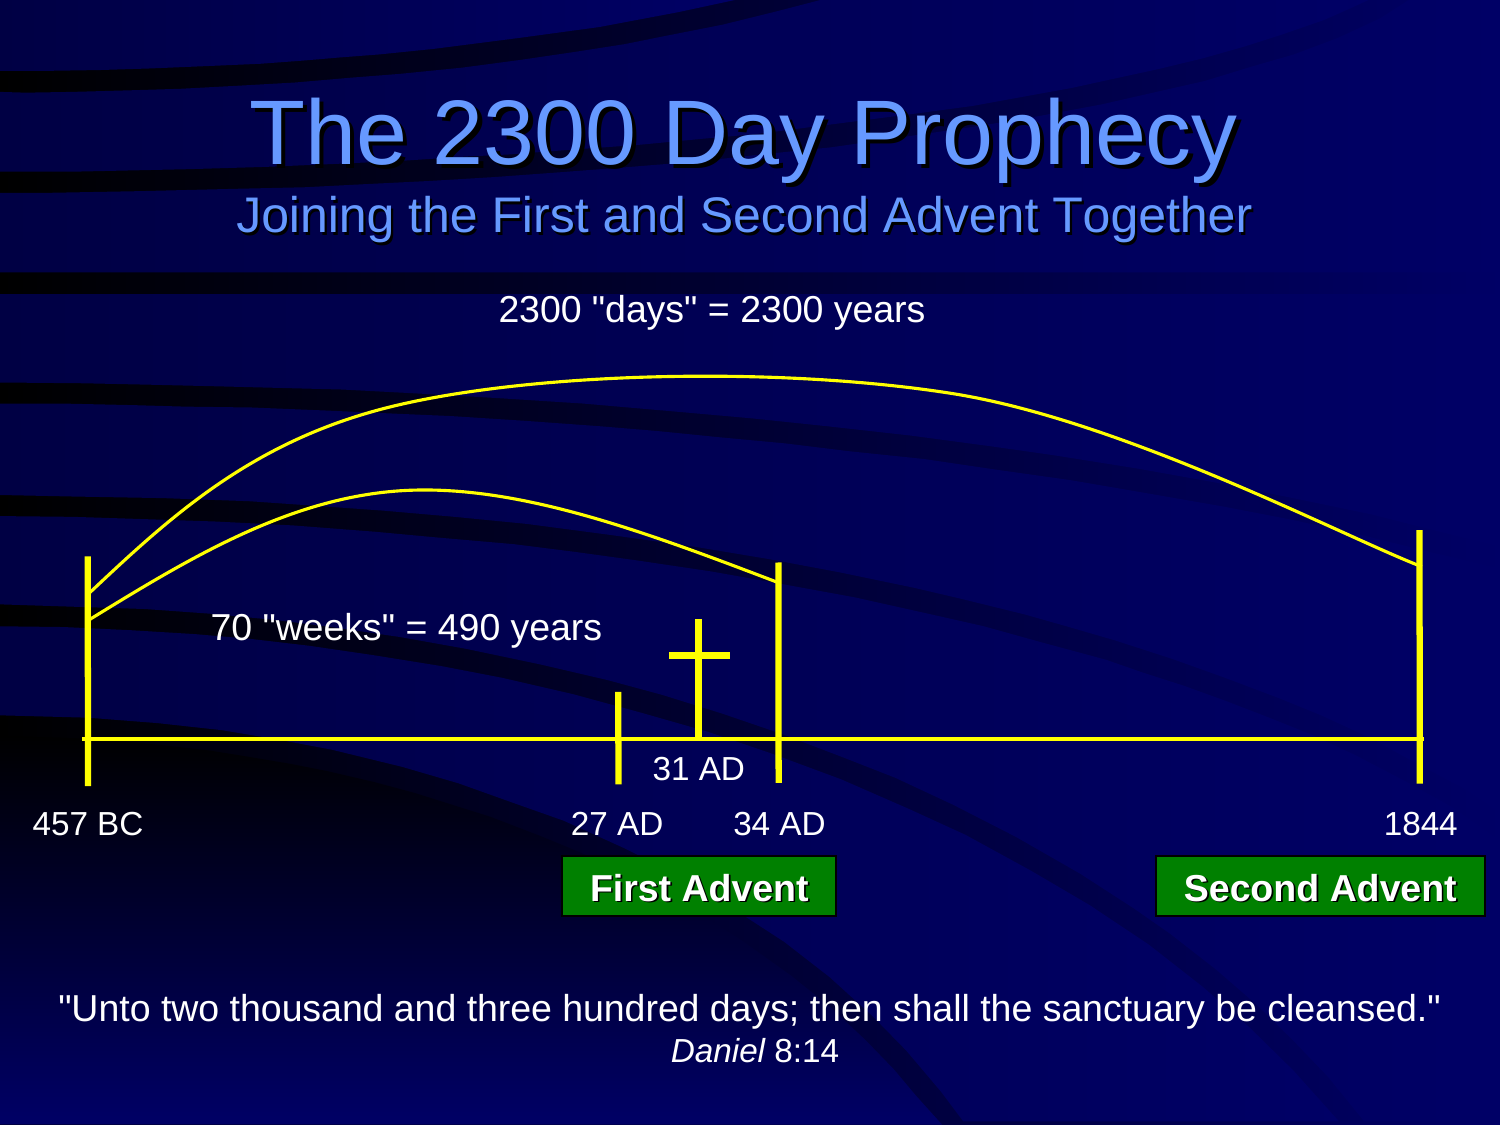

# The 2300 Day Prophecy Joining the First and Second Advent Together
2300 "days" = 2300 years
70 "weeks" = 490 years
34 AD
31 AD
27 AD
457 BC
1844
First Advent
Second Advent
"Unto two thousand and three hundred days; then shall the sanctuary be cleansed."
Daniel 8:14